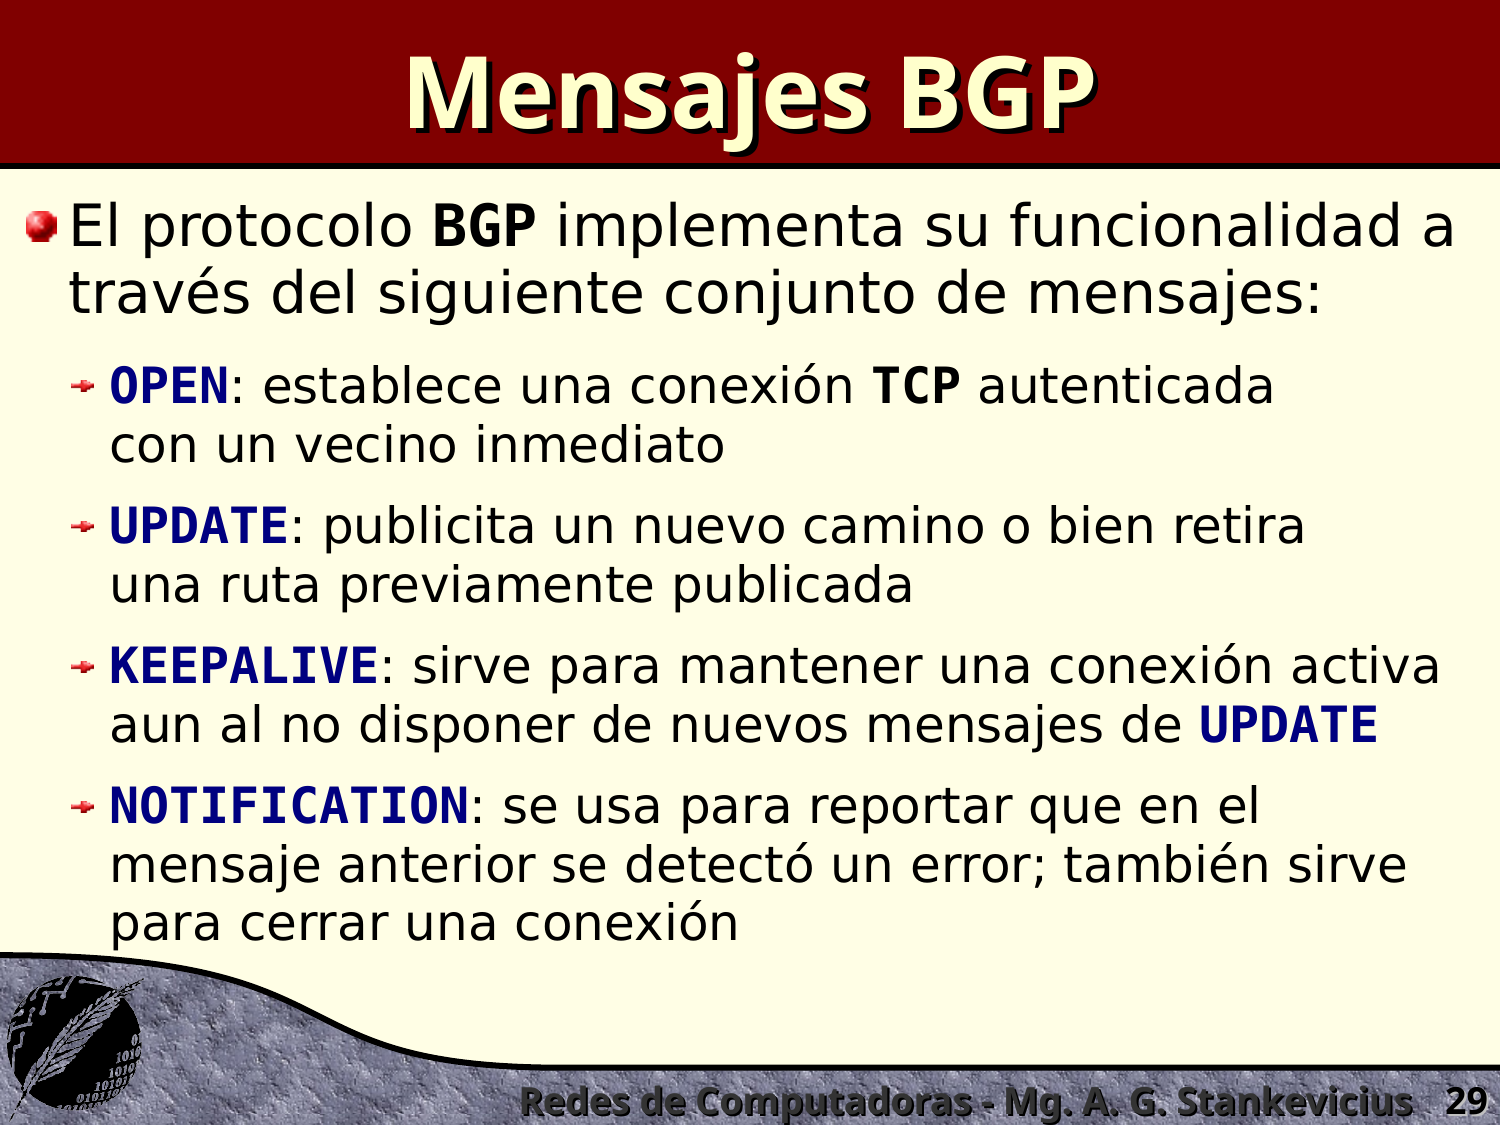

# Mensajes BGP
El protocolo BGP implementa su funcionalidad a través del siguiente conjunto de mensajes:
OPEN: establece una conexión TCP autenticada
con un vecino inmediato
UPDATE: publicita un nuevo camino o bien retira
una ruta previamente publicada
KEEPALIVE: sirve para mantener una conexión activa aun al no disponer de nuevos mensajes de UPDATE
NOTIFICATION: se usa para reportar que en el mensaje anterior se detectó un error; también sirve para cerrar una conexión
29